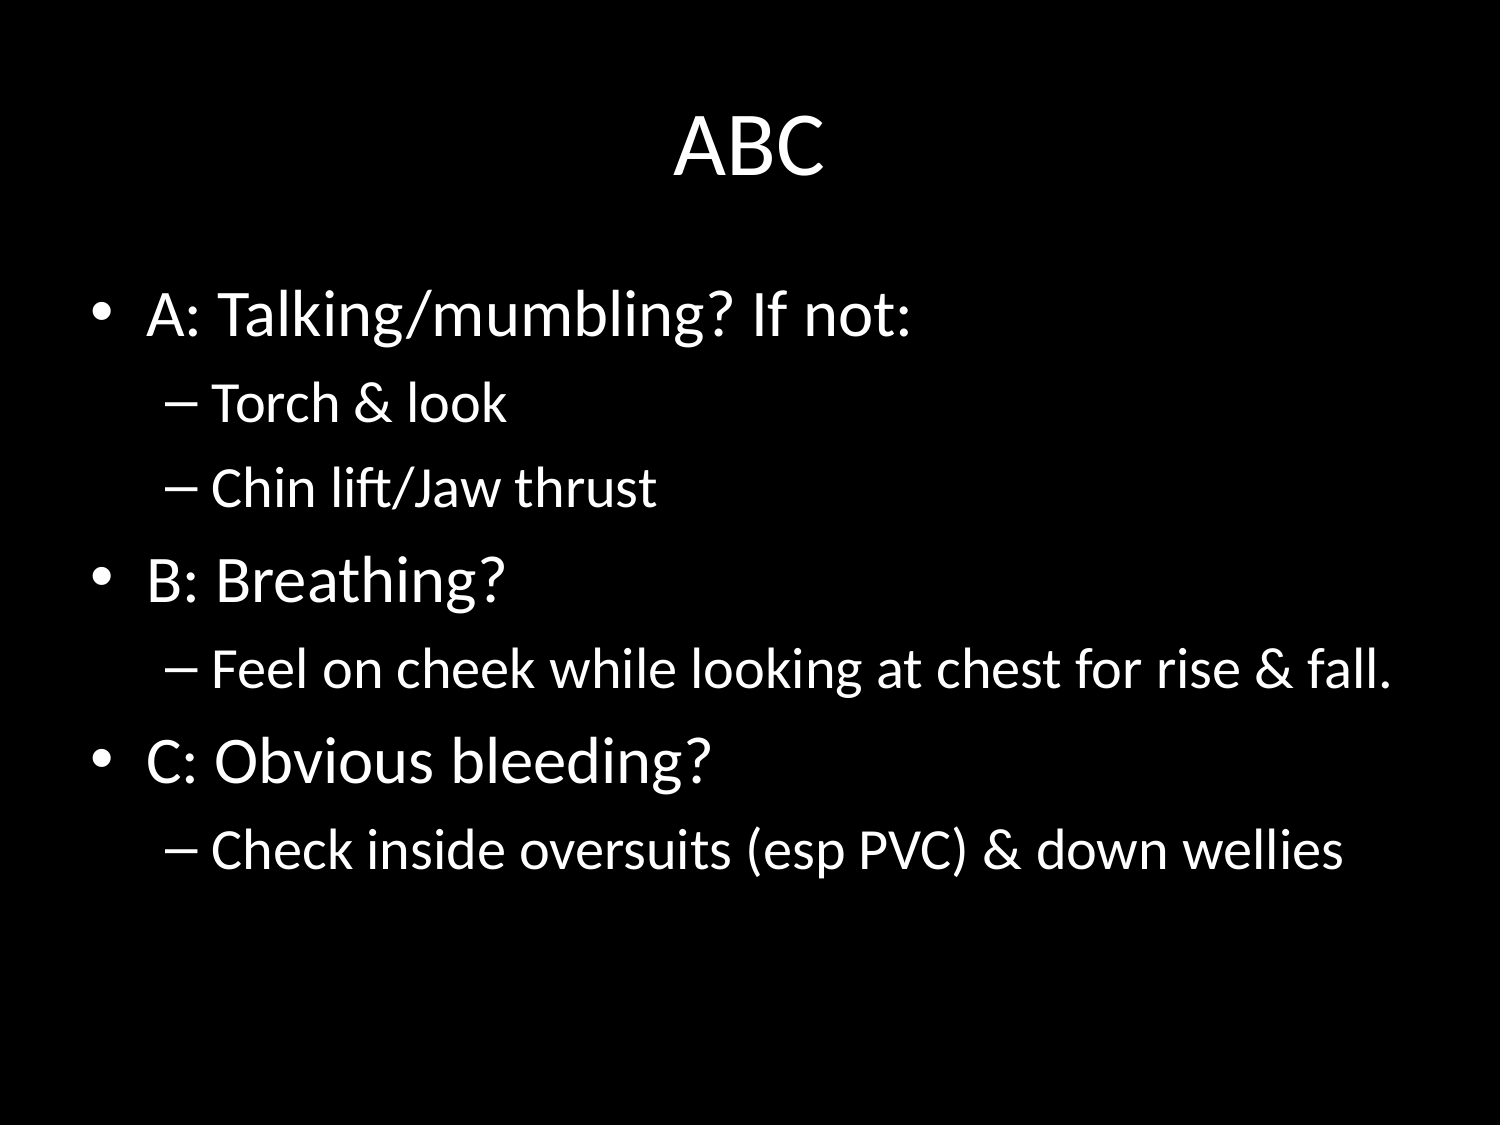

# ABC
A: Talking/mumbling? If not:
Torch & look
Chin lift/Jaw thrust
B: Breathing?
Feel on cheek while looking at chest for rise & fall.
C: Obvious bleeding?
Check inside oversuits (esp PVC) & down wellies